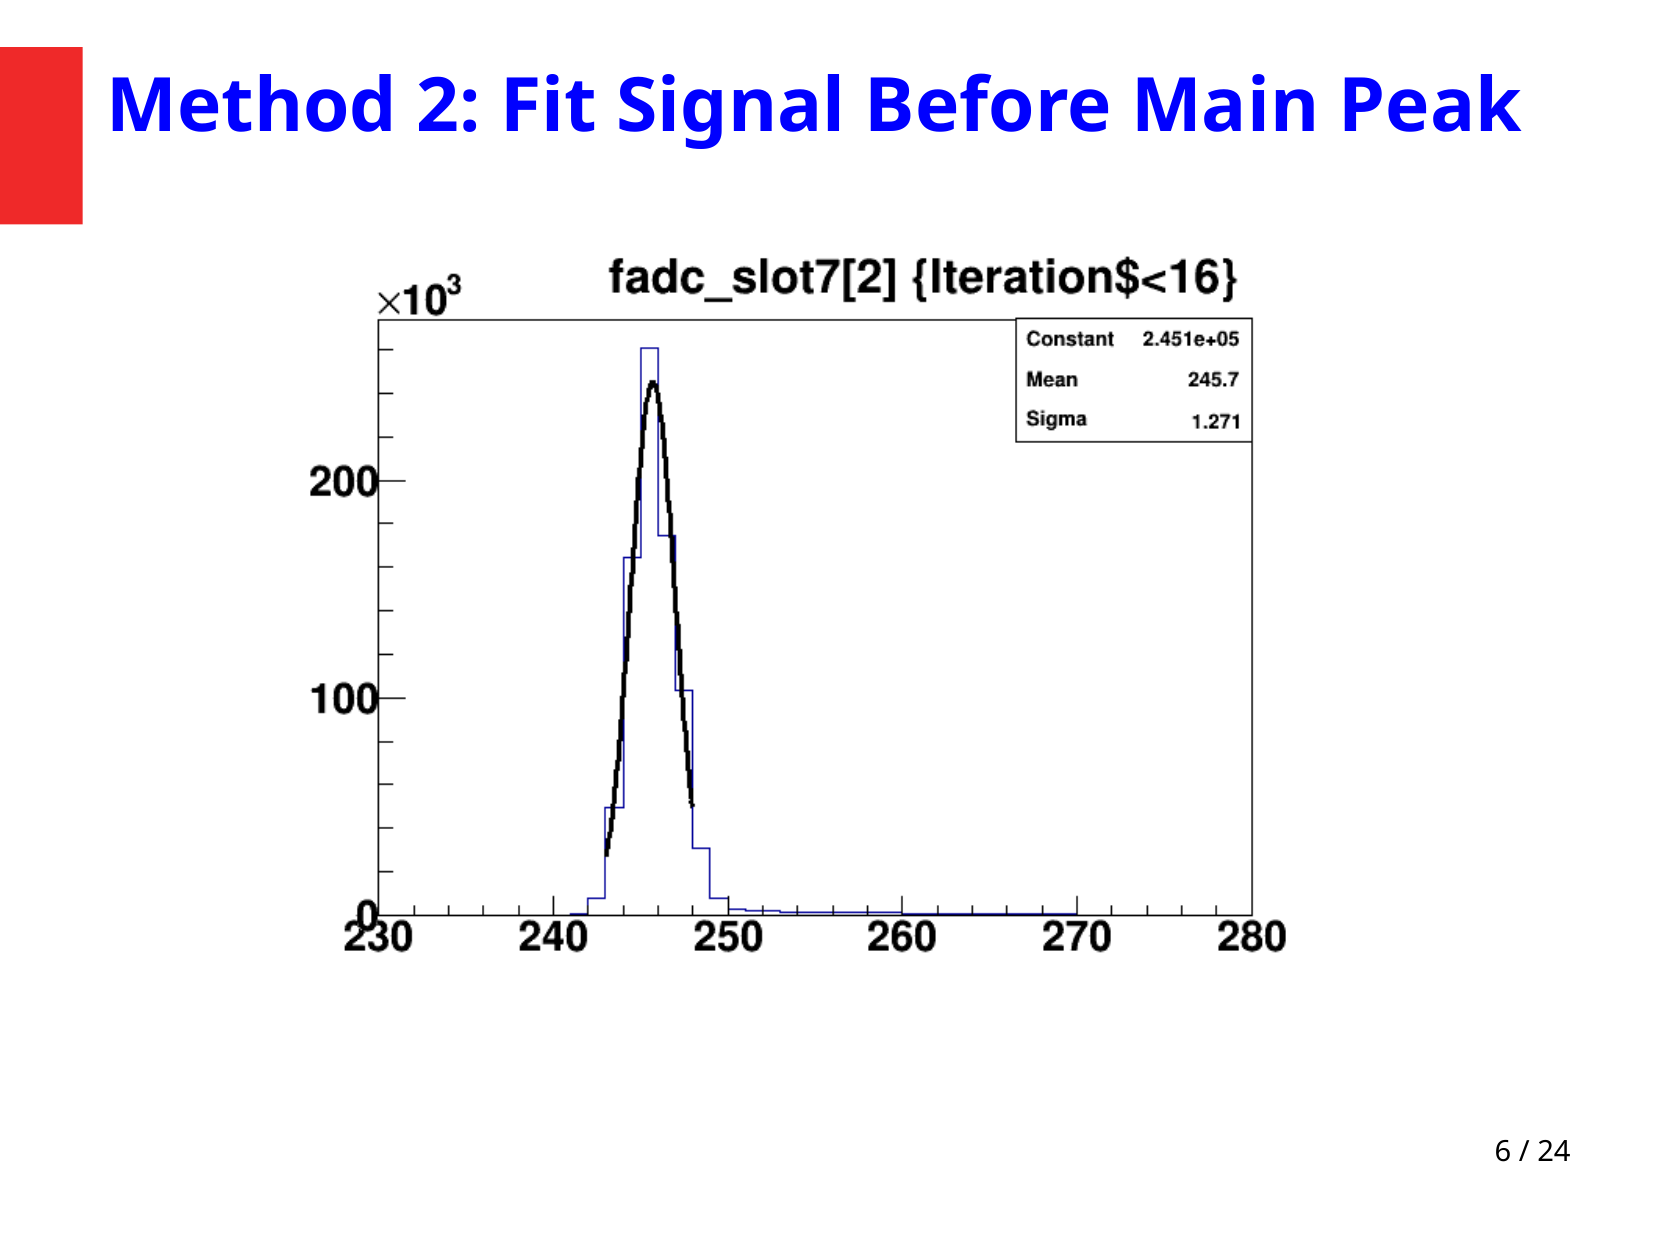

# Method 2: Fit Signal Before Main Peak
6